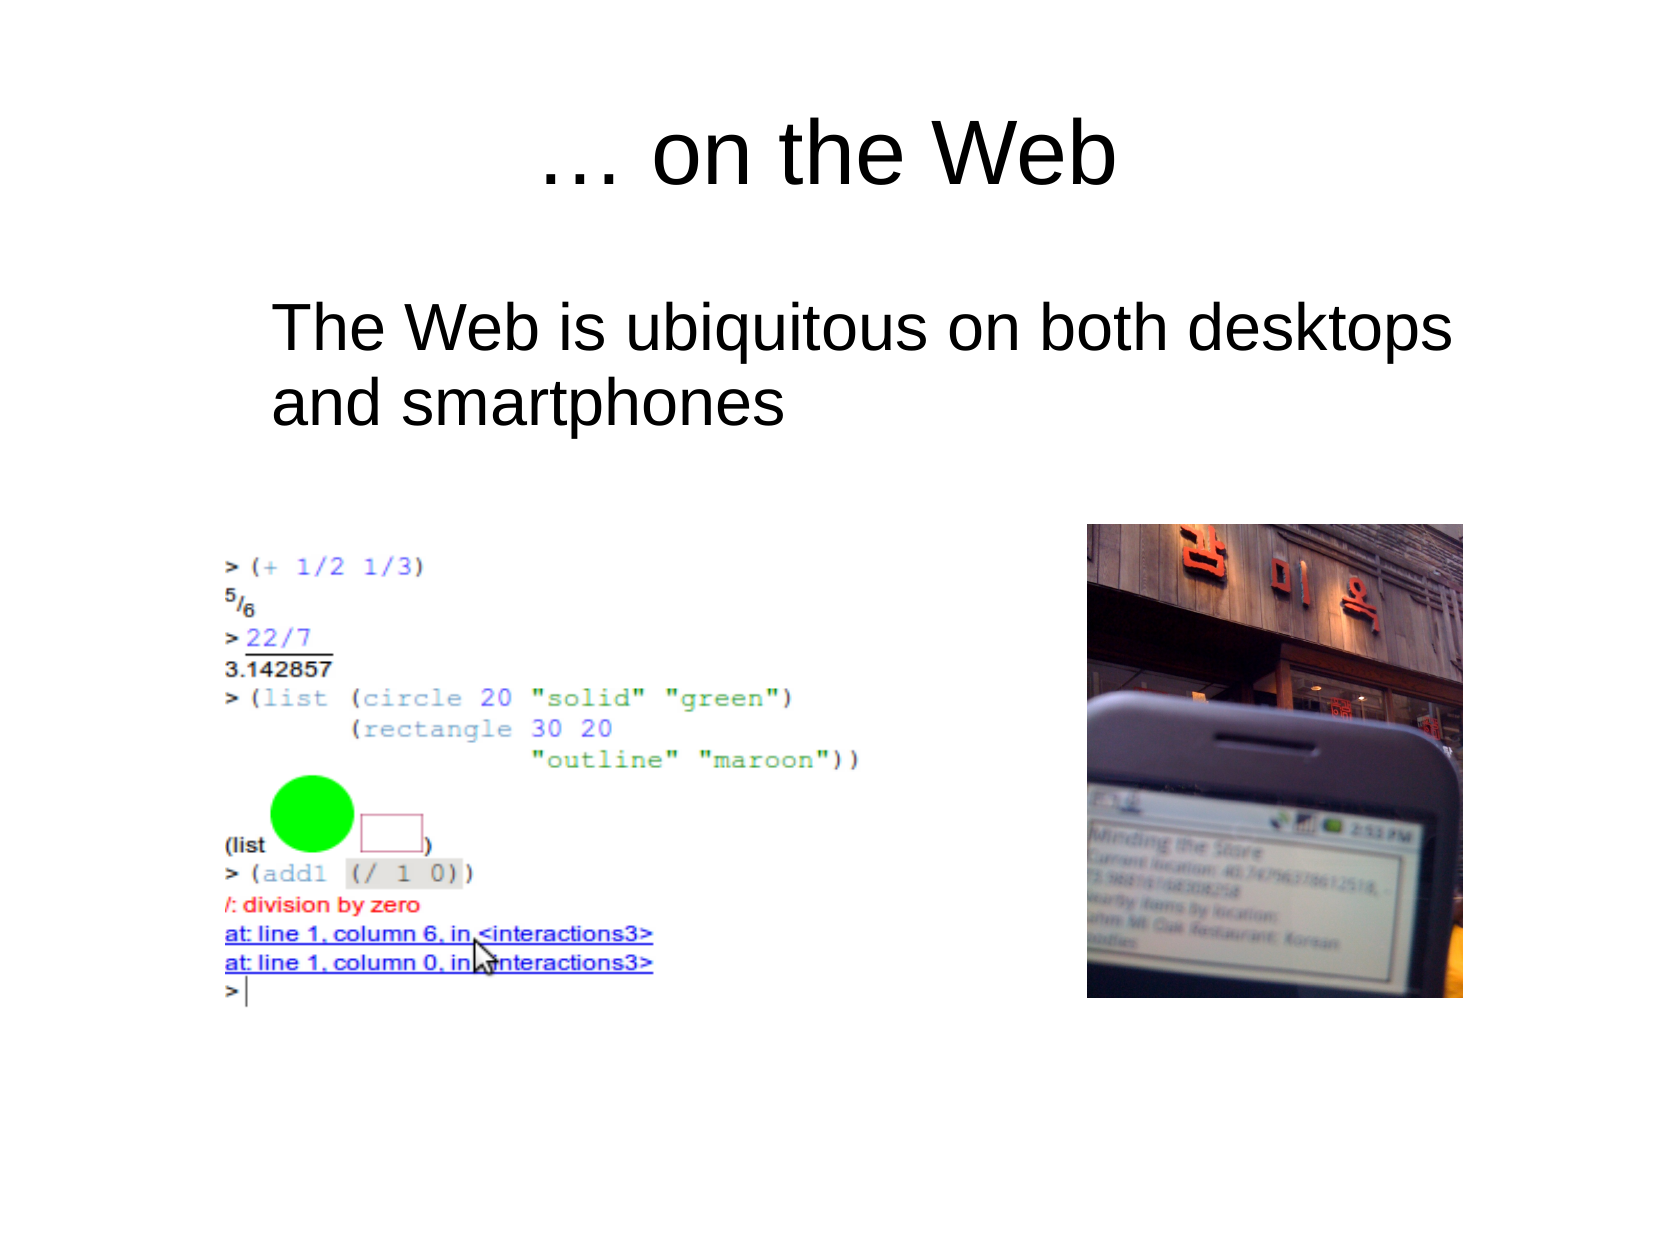

# … on the Web
The Web is ubiquitous on both desktops and smartphones